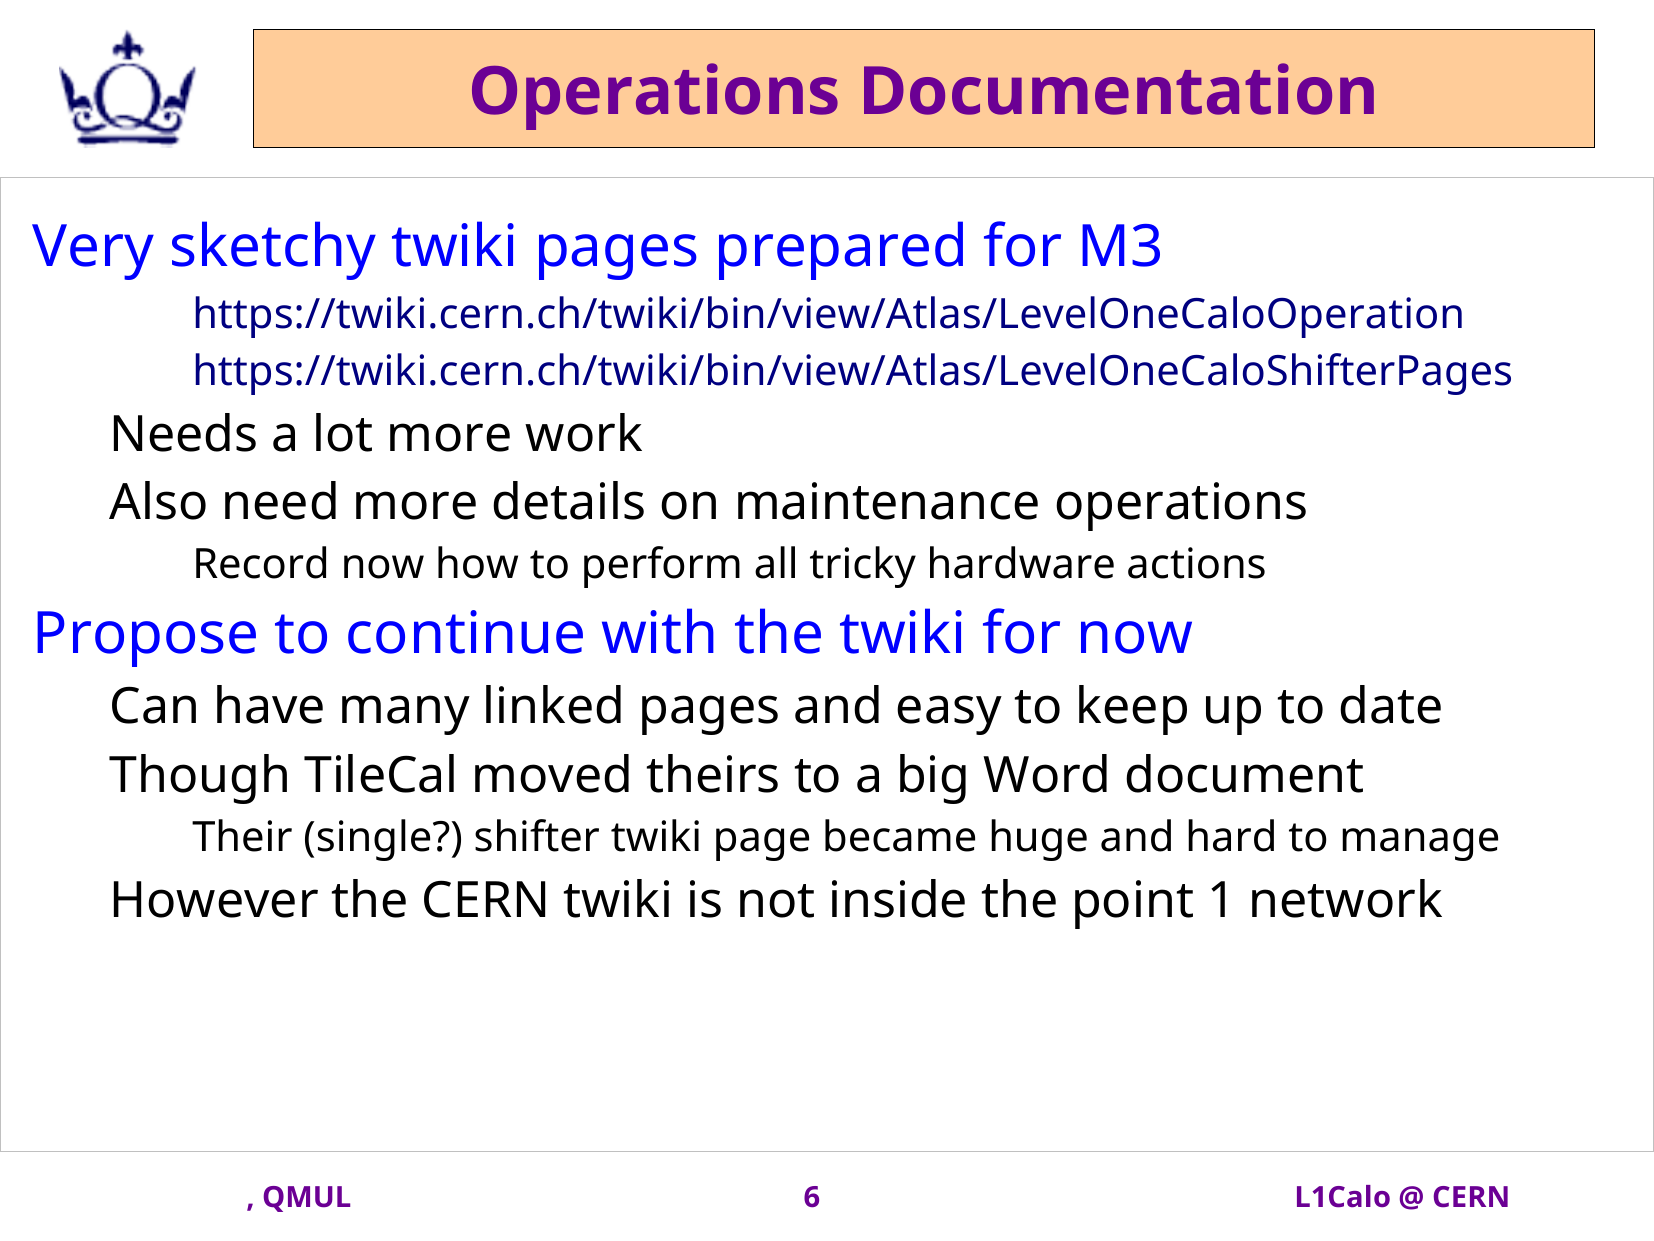

# Operations Documentation
Very sketchy twiki pages prepared for M3
https://twiki.cern.ch/twiki/bin/view/Atlas/LevelOneCaloOperation
https://twiki.cern.ch/twiki/bin/view/Atlas/LevelOneCaloShifterPages
Needs a lot more work
Also need more details on maintenance operations
Record now how to perform all tricky hardware actions
Propose to continue with the twiki for now
Can have many linked pages and easy to keep up to date
Though TileCal moved theirs to a big Word document
Their (single?) shifter twiki page became huge and hard to manage
However the CERN twiki is not inside the point 1 network